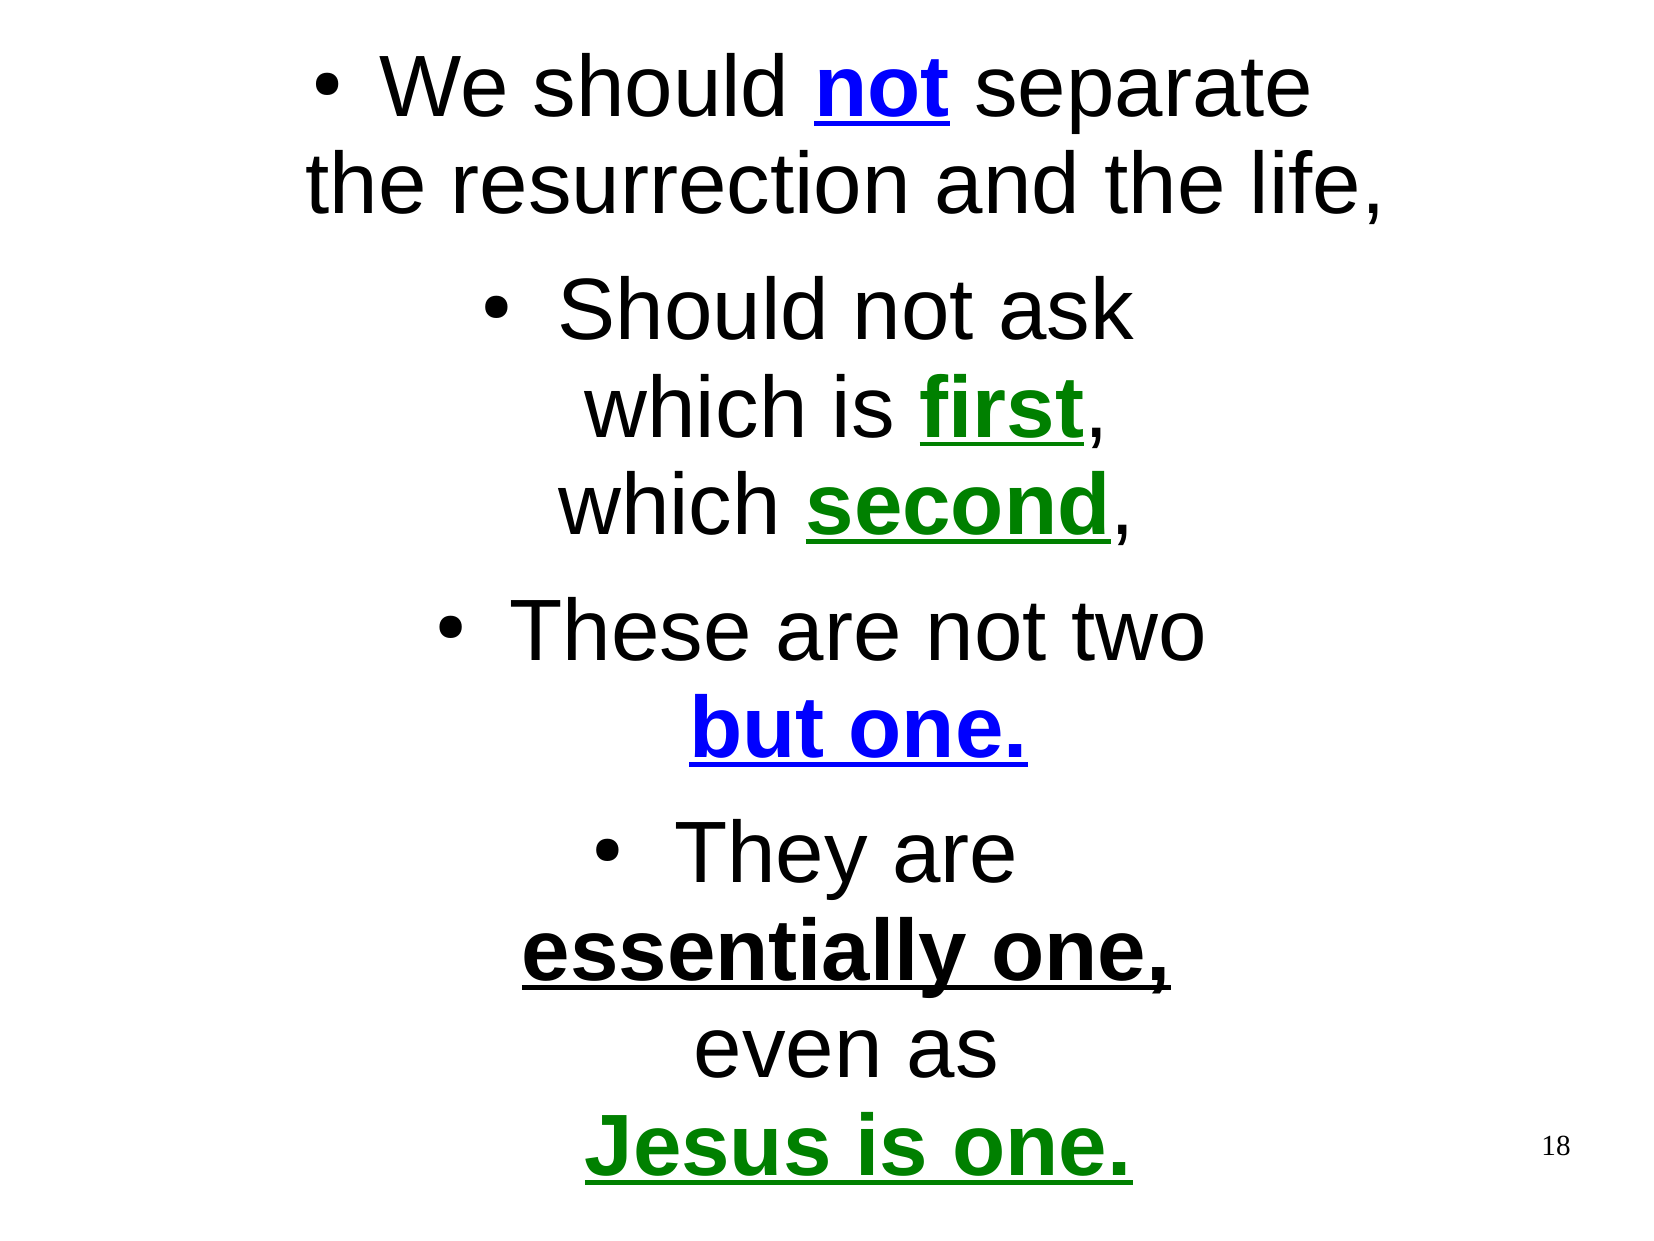

# We should not separate the resurrection and the life,
Should not ask
which is first,
which second,
These are not two
but one.
They are
essentially one,
even as
Jesus is one.
18